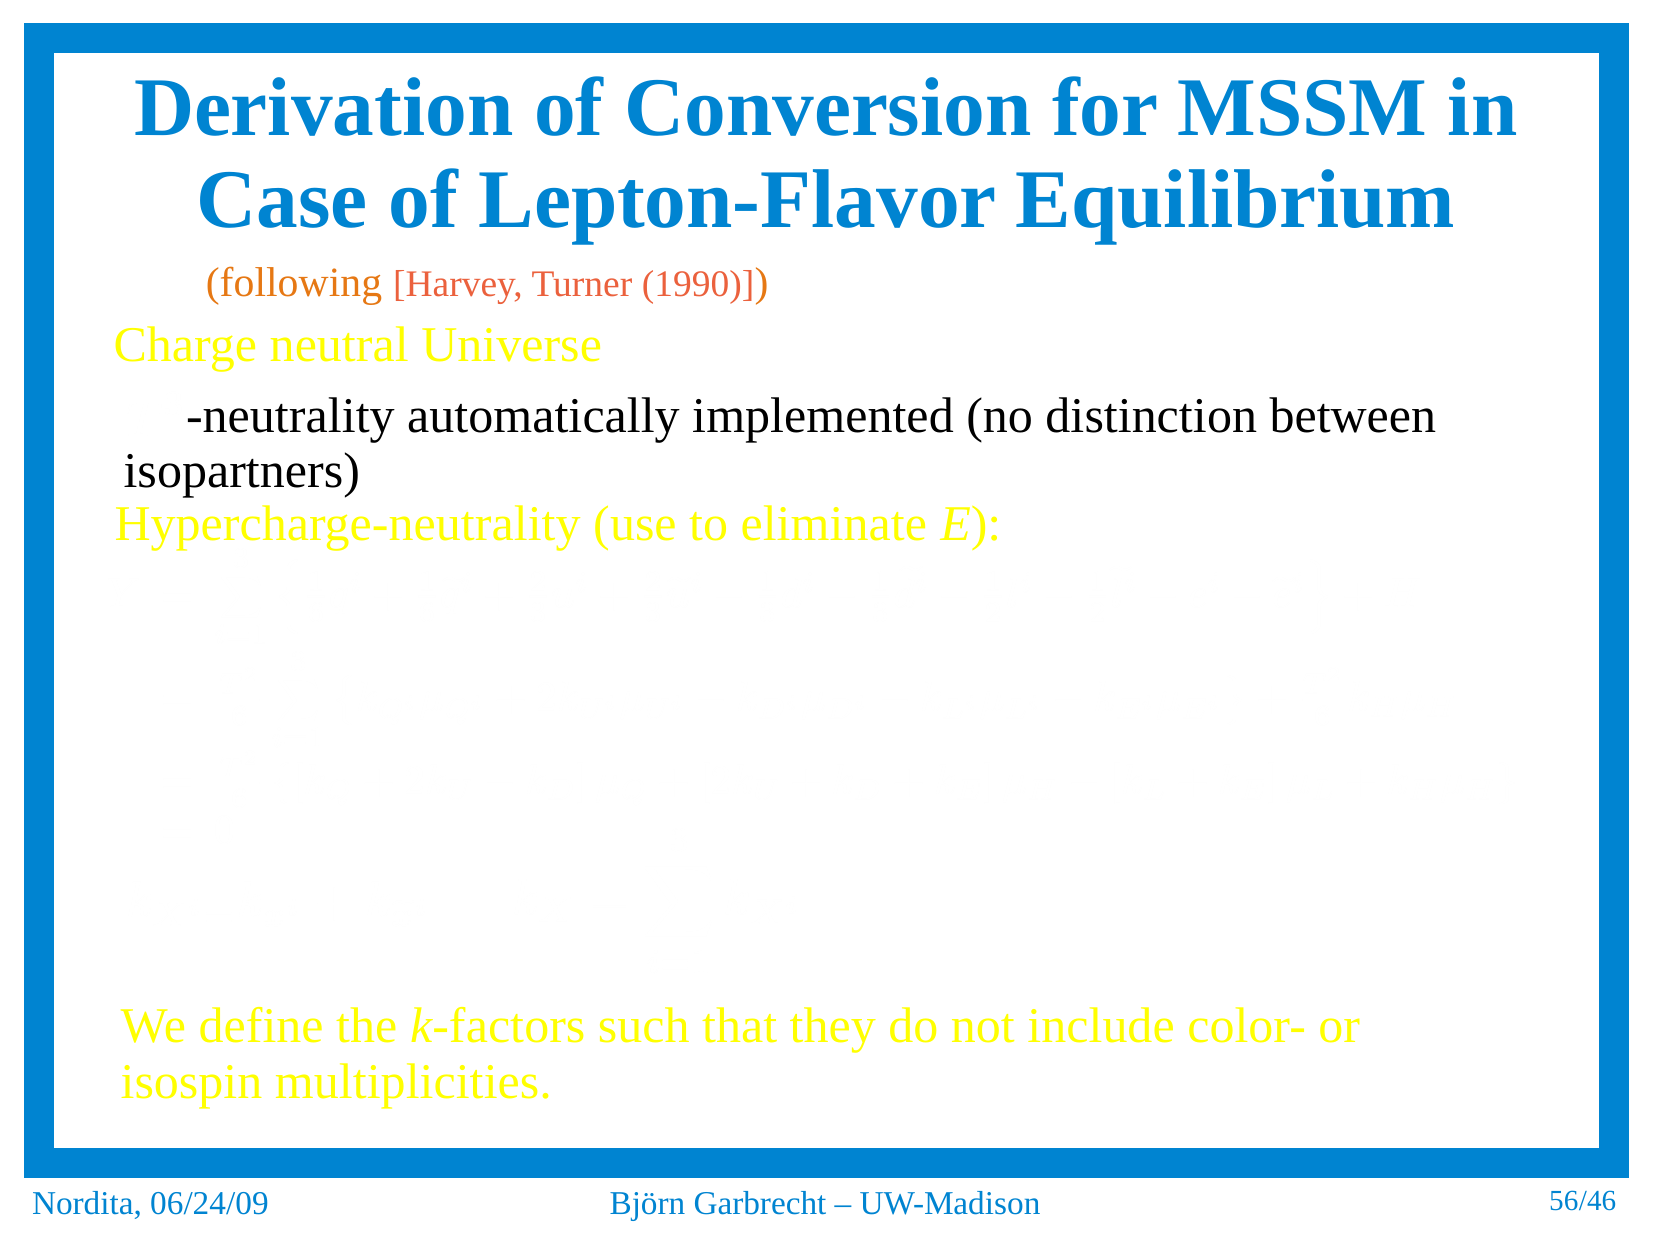

# Derivation of Conversion for MSSM in Case of Lepton-Flavor Equilibrium
(following [Harvey, Turner (1990)])
Charge neutral Universe
 -neutrality automatically implemented (no distinction between isopartners)
Hypercharge-neutrality (use to eliminate E):
We define the k-factors such that they do not include color- or isospin multiplicities.
Björn Garbrecht – UW-Madison
56